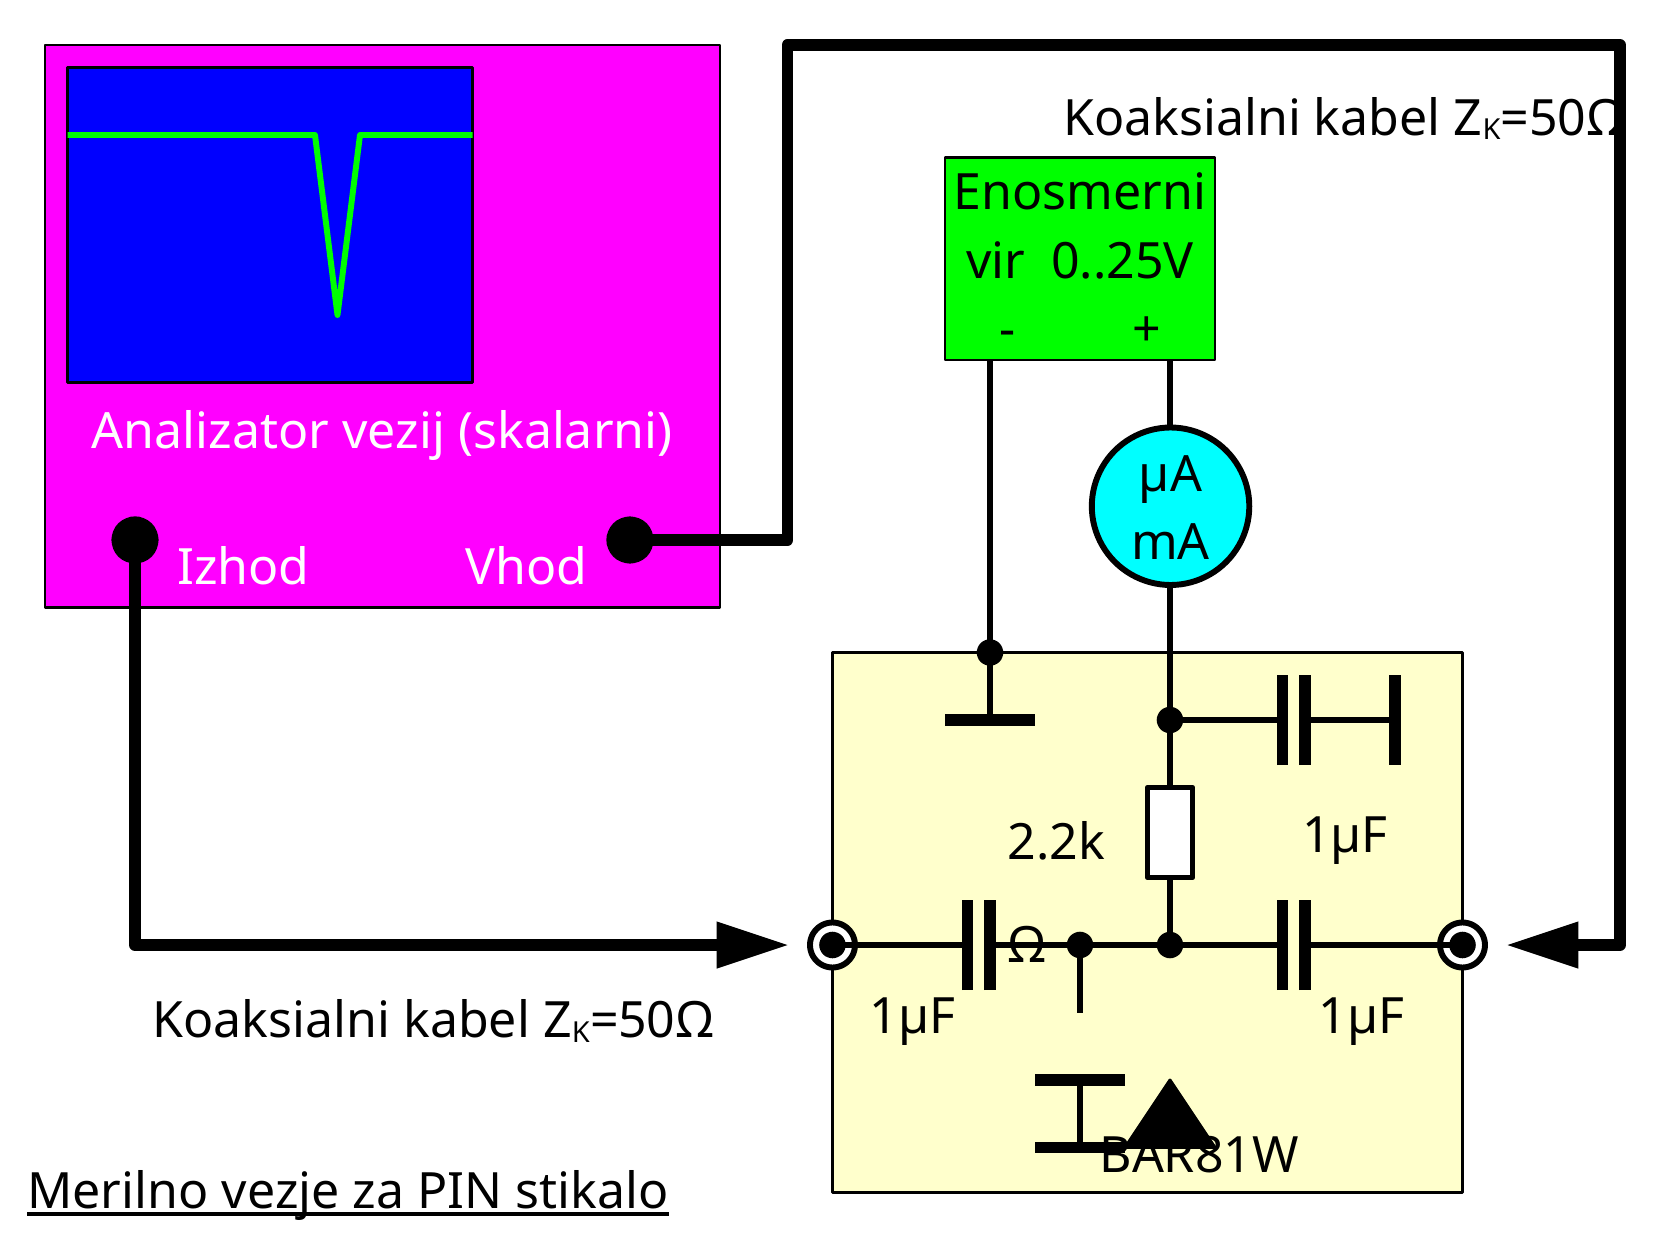

Analizator vezij (skalarni)
Izhod Vhod
Koaksialni kabel ZK=50Ω
Enosmerni
vir 0..25V
- +
μA
mA
1μF
2.2kΩ
1μF
1μF
Koaksialni kabel ZK=50Ω
BAR81W
Merilno vezje za PIN stikalo